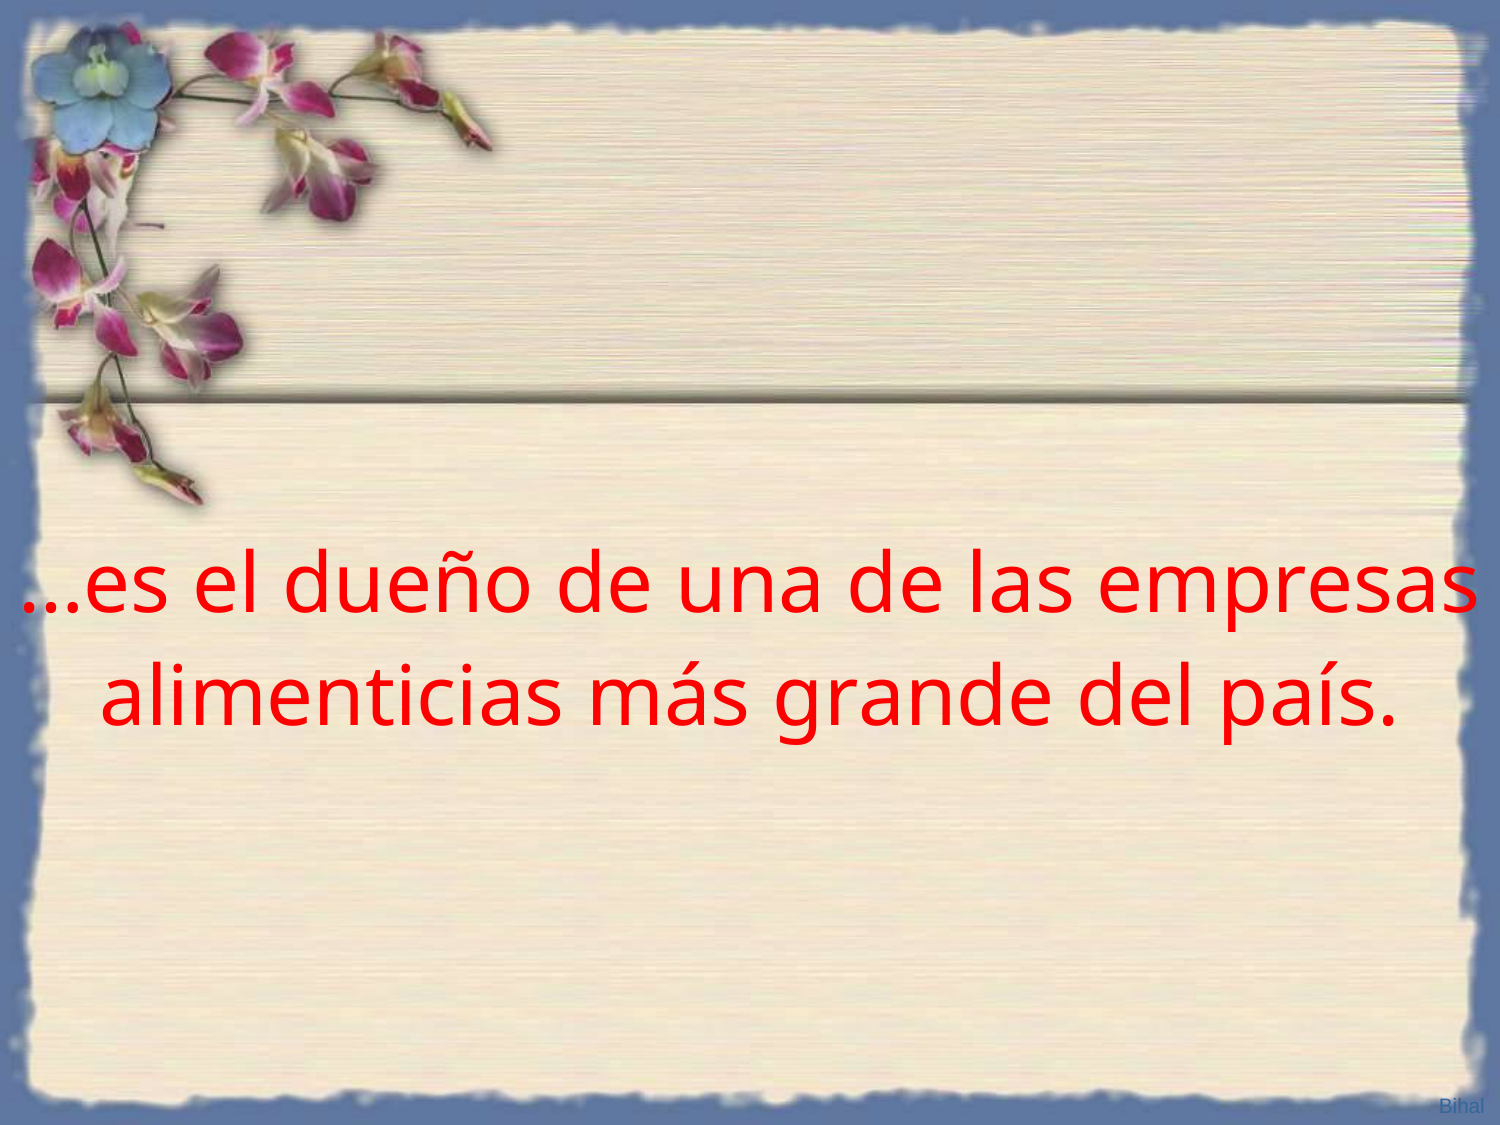

# …es el dueño de una de las empresas alimenticias más grande del país.
Bihal